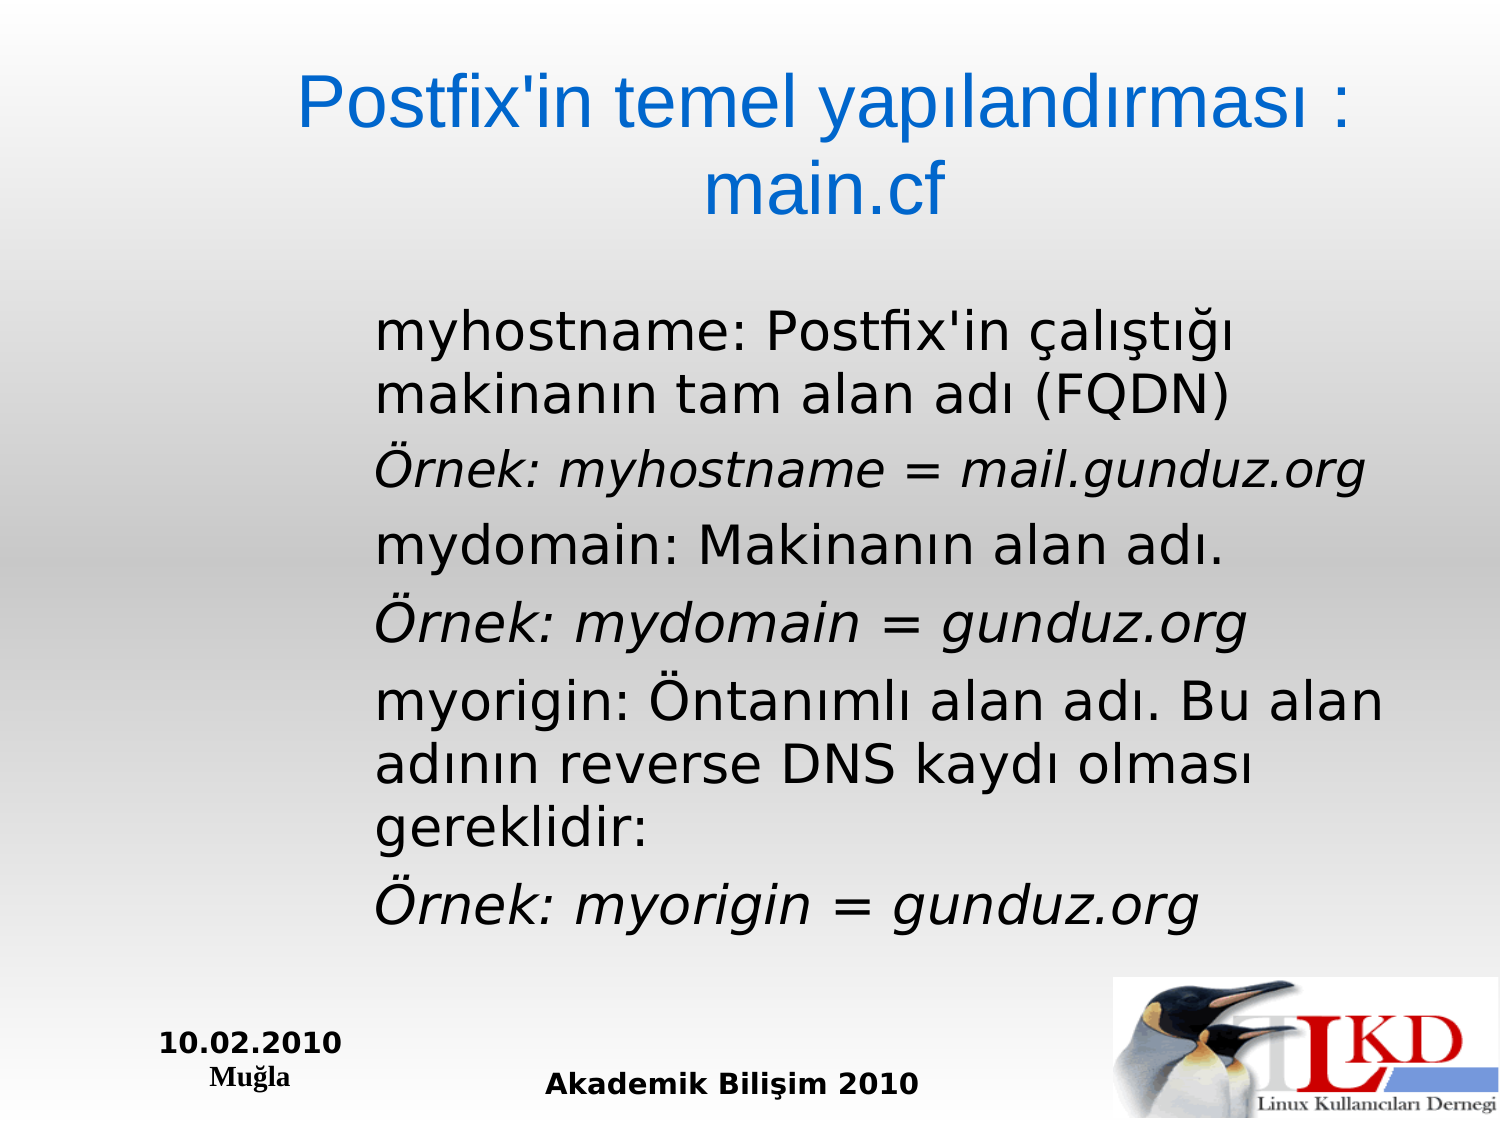

# Postfix'in temel yapılandırması : main.cf
myhostname: Postfix'in çalıştığı makinanın tam alan adı (FQDN)
Örnek: myhostname = mail.gunduz.org
mydomain: Makinanın alan adı.
Örnek: mydomain = gunduz.org
myorigin: Öntanımlı alan adı. Bu alan adının reverse DNS kaydı olması gereklidir:
Örnek: myorigin = gunduz.org